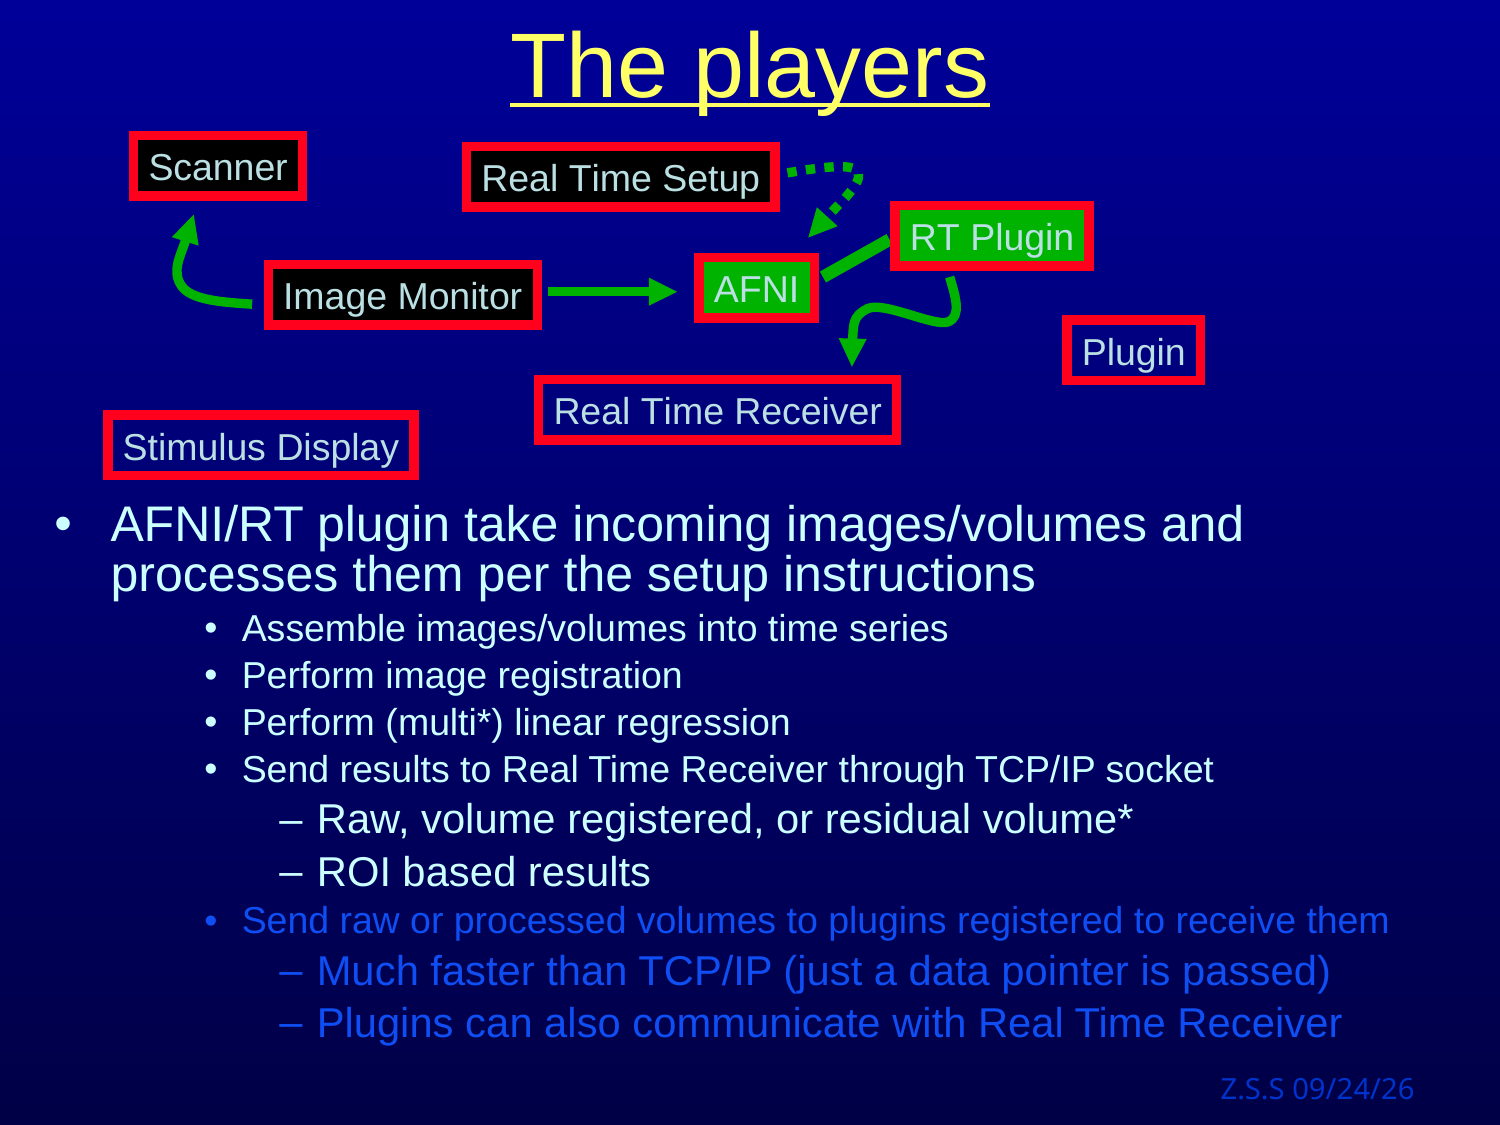

# The players
Scanner
Real Time Setup
RT Plugin
AFNI
Image Monitor
Plugin
Real Time Receiver
Stimulus Display
AFNI/RT plugin take incoming images/volumes and processes them per the setup instructions
Assemble images/volumes into time series
Perform image registration
Perform (multi*) linear regression
Send results to Real Time Receiver through TCP/IP socket
Raw, volume registered, or residual volume*
ROI based results
Send raw or processed volumes to plugins registered to receive them
Much faster than TCP/IP (just a data pointer is passed)
Plugins can also communicate with Real Time Receiver